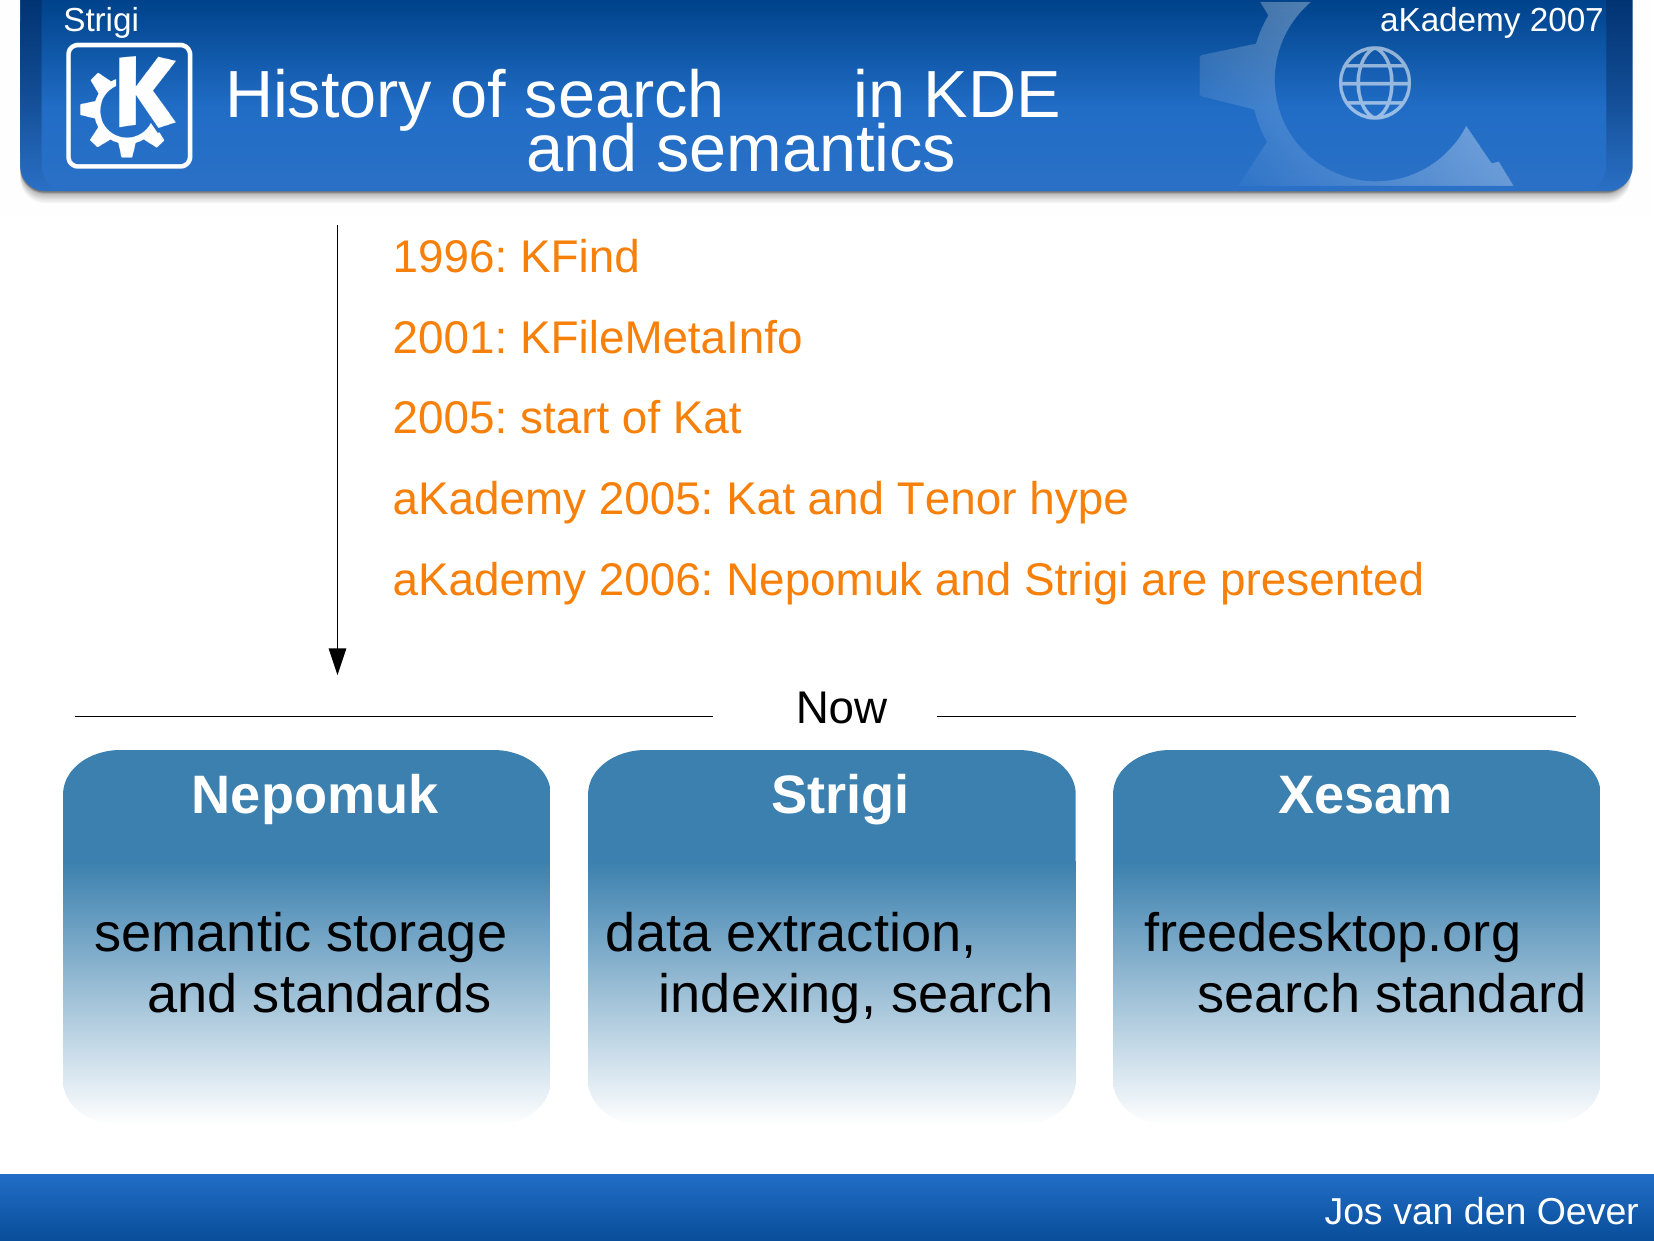

# History of search in KDE
 and semantics
1996: KFind
2001: KFileMetaInfo
2005: start of Kat
aKademy 2005: Kat and Tenor hype
aKademy 2006: Nepomuk and Strigi are presented
Now
Nepomuk
Strigi
Xesam
semantic storage and standards
data extraction, indexing, search
freedesktop.org search standard